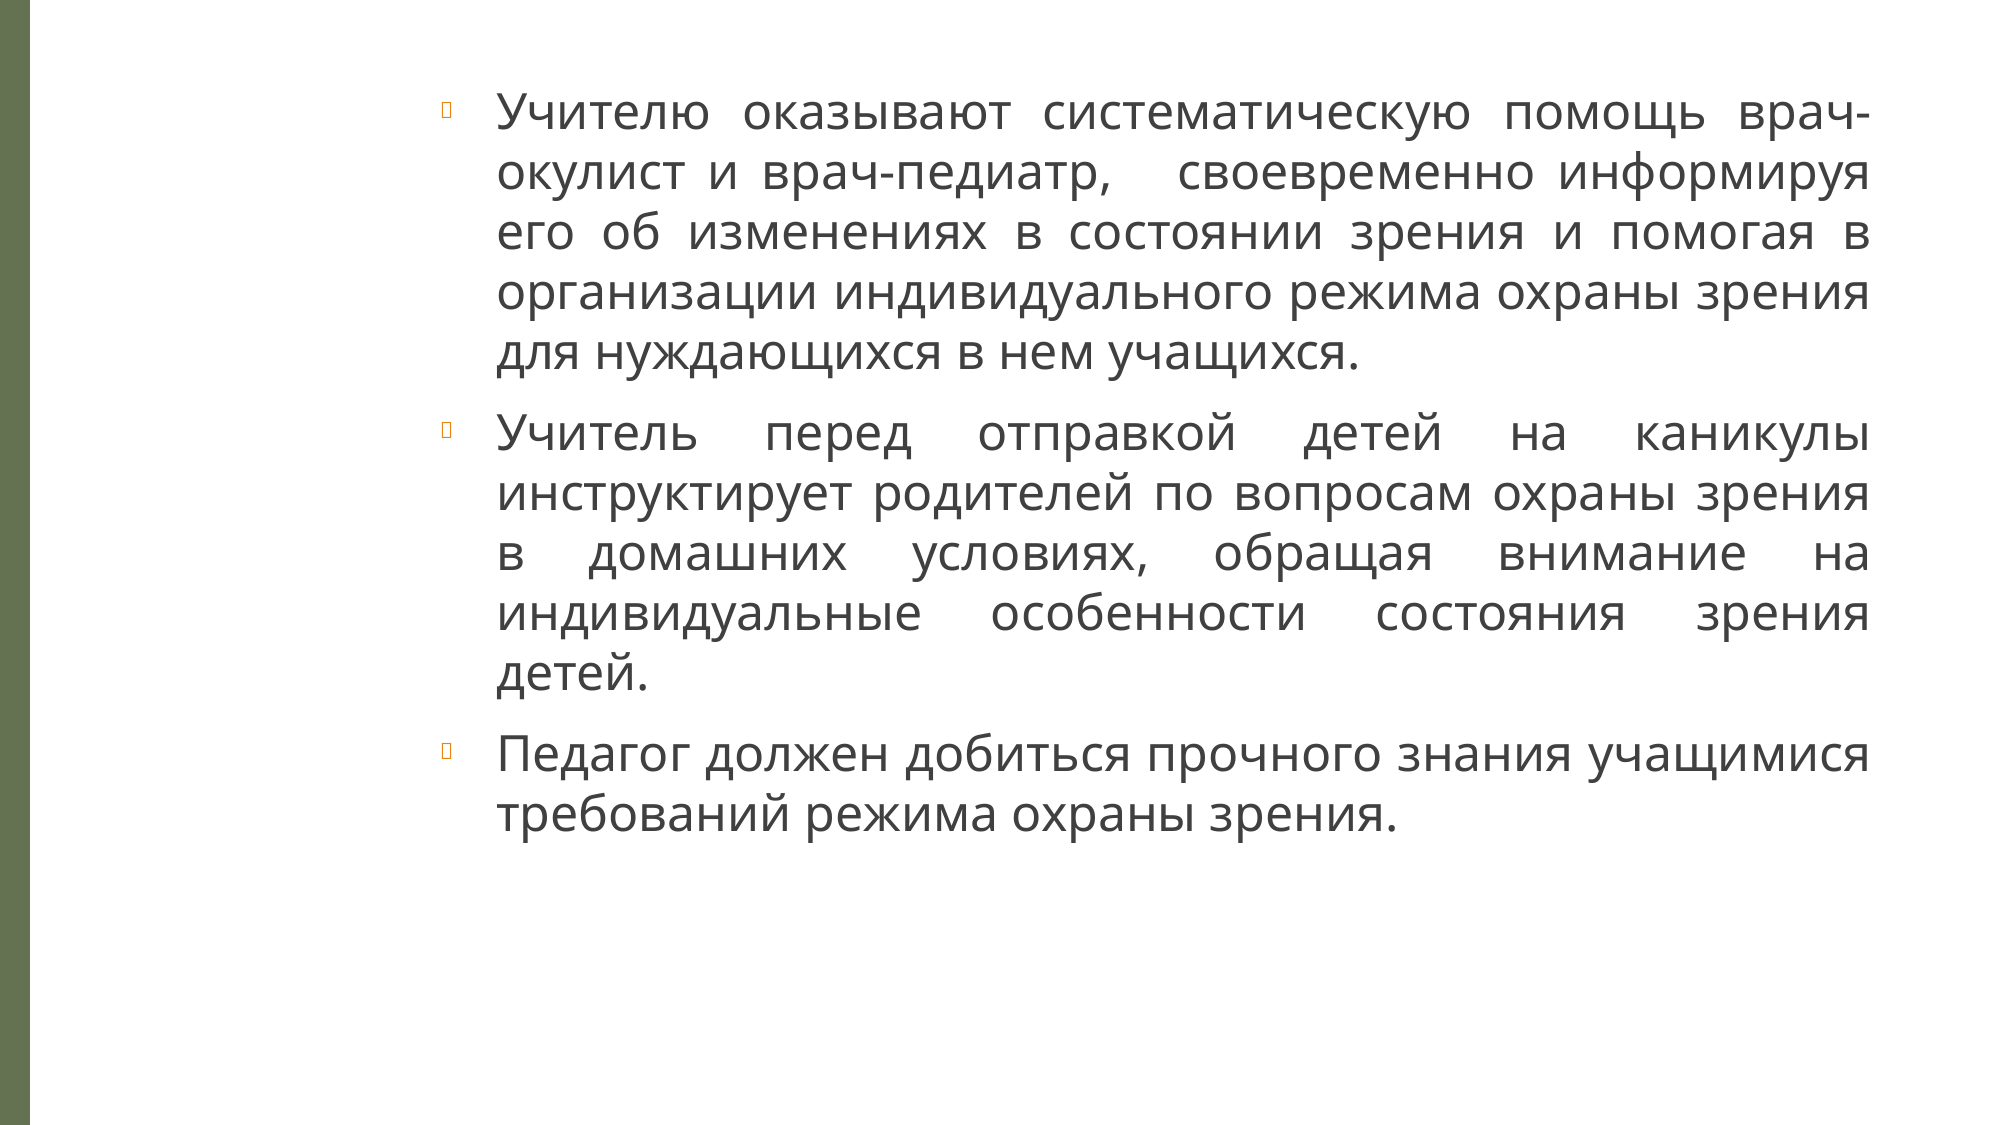

# Учителю оказывают систематическую помощь врач-окулист и врач-педиатр, своевременно информируя его об изменениях в состоянии зрения и помогая в организации индивидуального режима охраны зрения для нуждающихся в нем учащихся.
Учитель перед отправкой детей на каникулы инструктирует родителей по вопросам охраны зрения в домашних условиях, обращая внимание на индивидуальные особенности состояния зрения детей.
Педагог должен добиться прочного знания учащимися требований режима охраны зрения.